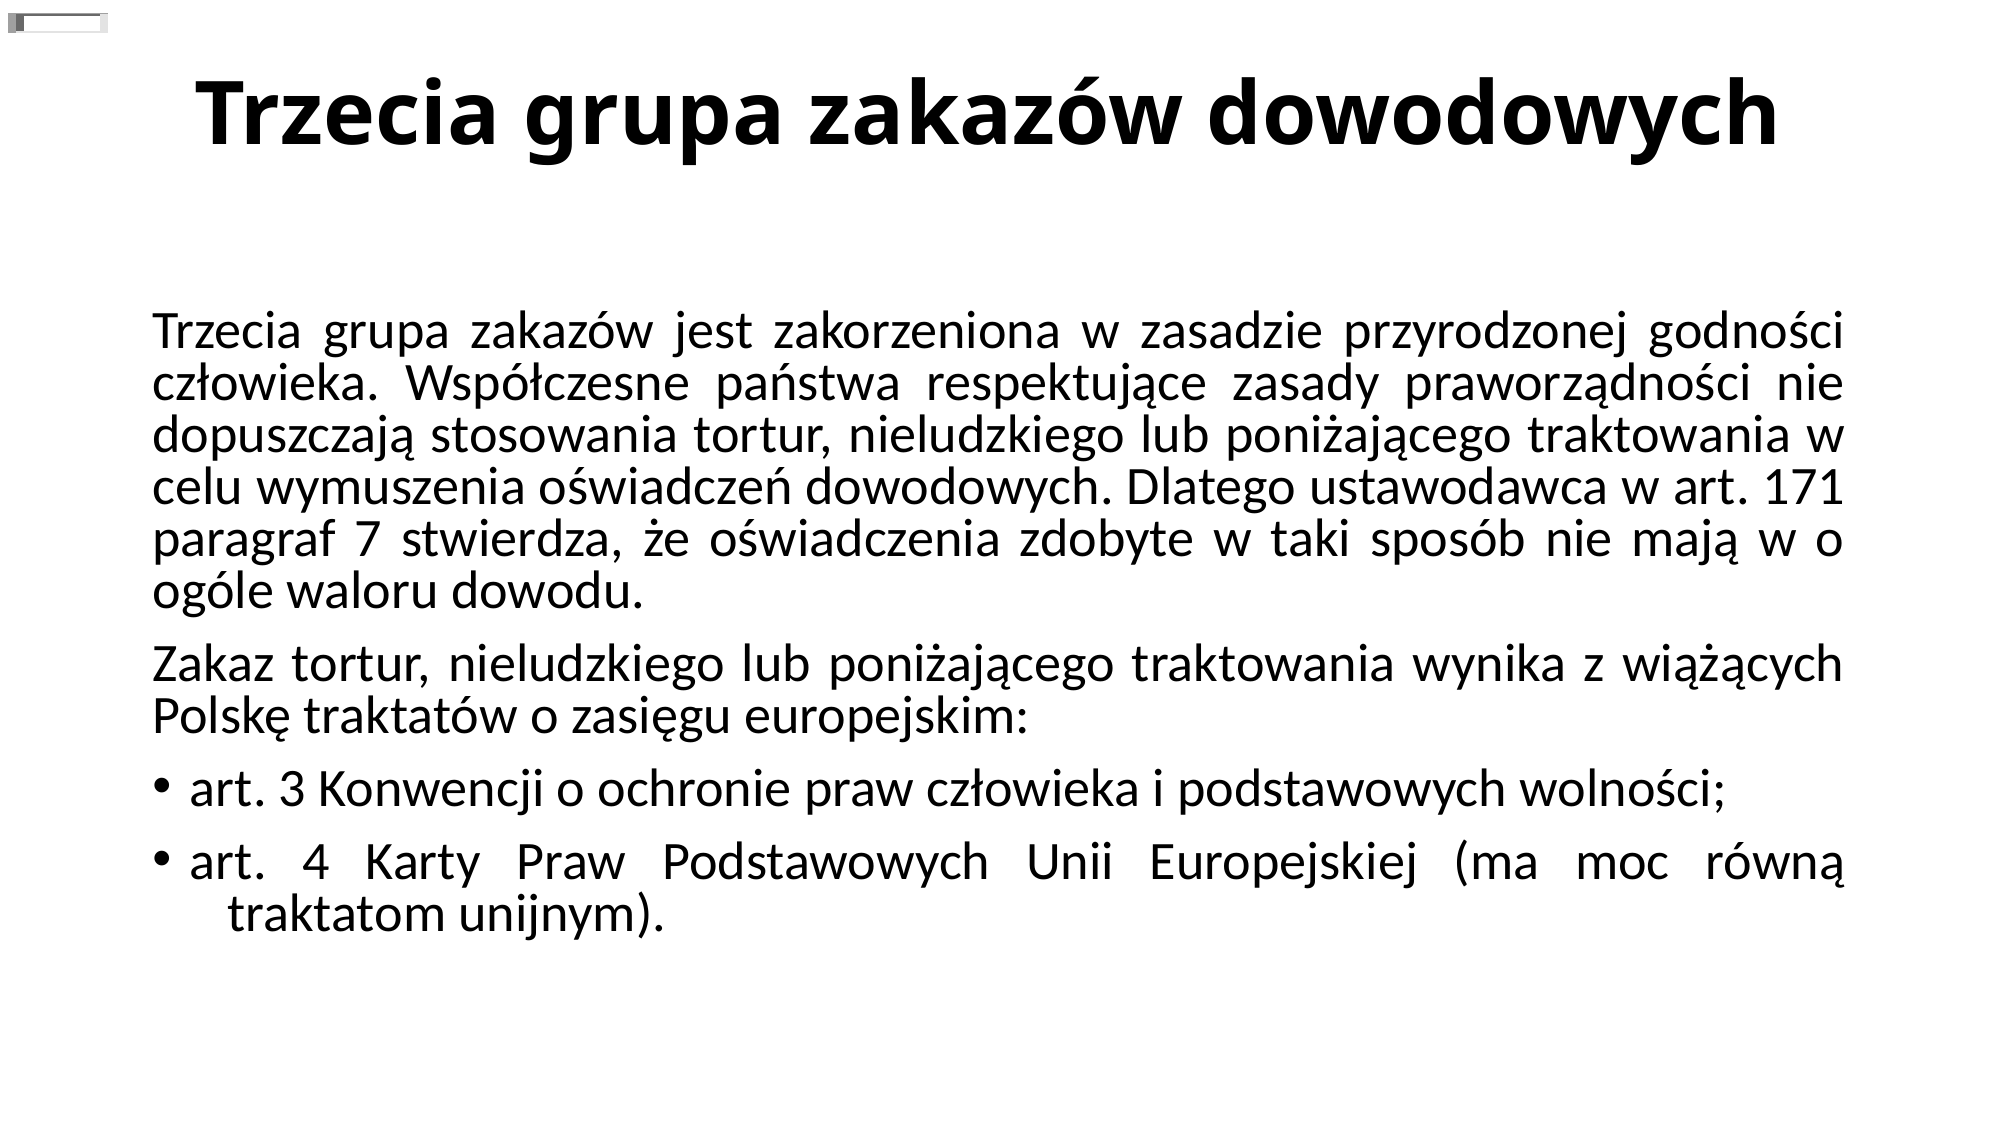

# Trzecia grupa zakazów dowodowych
Trzecia grupa zakazów jest zakorzeniona w zasadzie przyrodzonej godności człowieka. Współczesne państwa respektujące zasady praworządności nie dopuszczają stosowania tortur, nieludzkiego lub poniżającego traktowania w celu wymuszenia oświadczeń dowodowych. Dlatego ustawodawca w art. 171 paragraf 7 stwierdza, że oświadczenia zdobyte w taki sposób nie mają w o ogóle waloru dowodu.
Zakaz tortur, nieludzkiego lub poniżającego traktowania wynika z wiążących Polskę traktatów o zasięgu europejskim:
art. 3 Konwencji o ochronie praw człowieka i podstawowych wolności;
art. 4 Karty Praw Podstawowych Unii Europejskiej (ma moc równą traktatom unijnym).